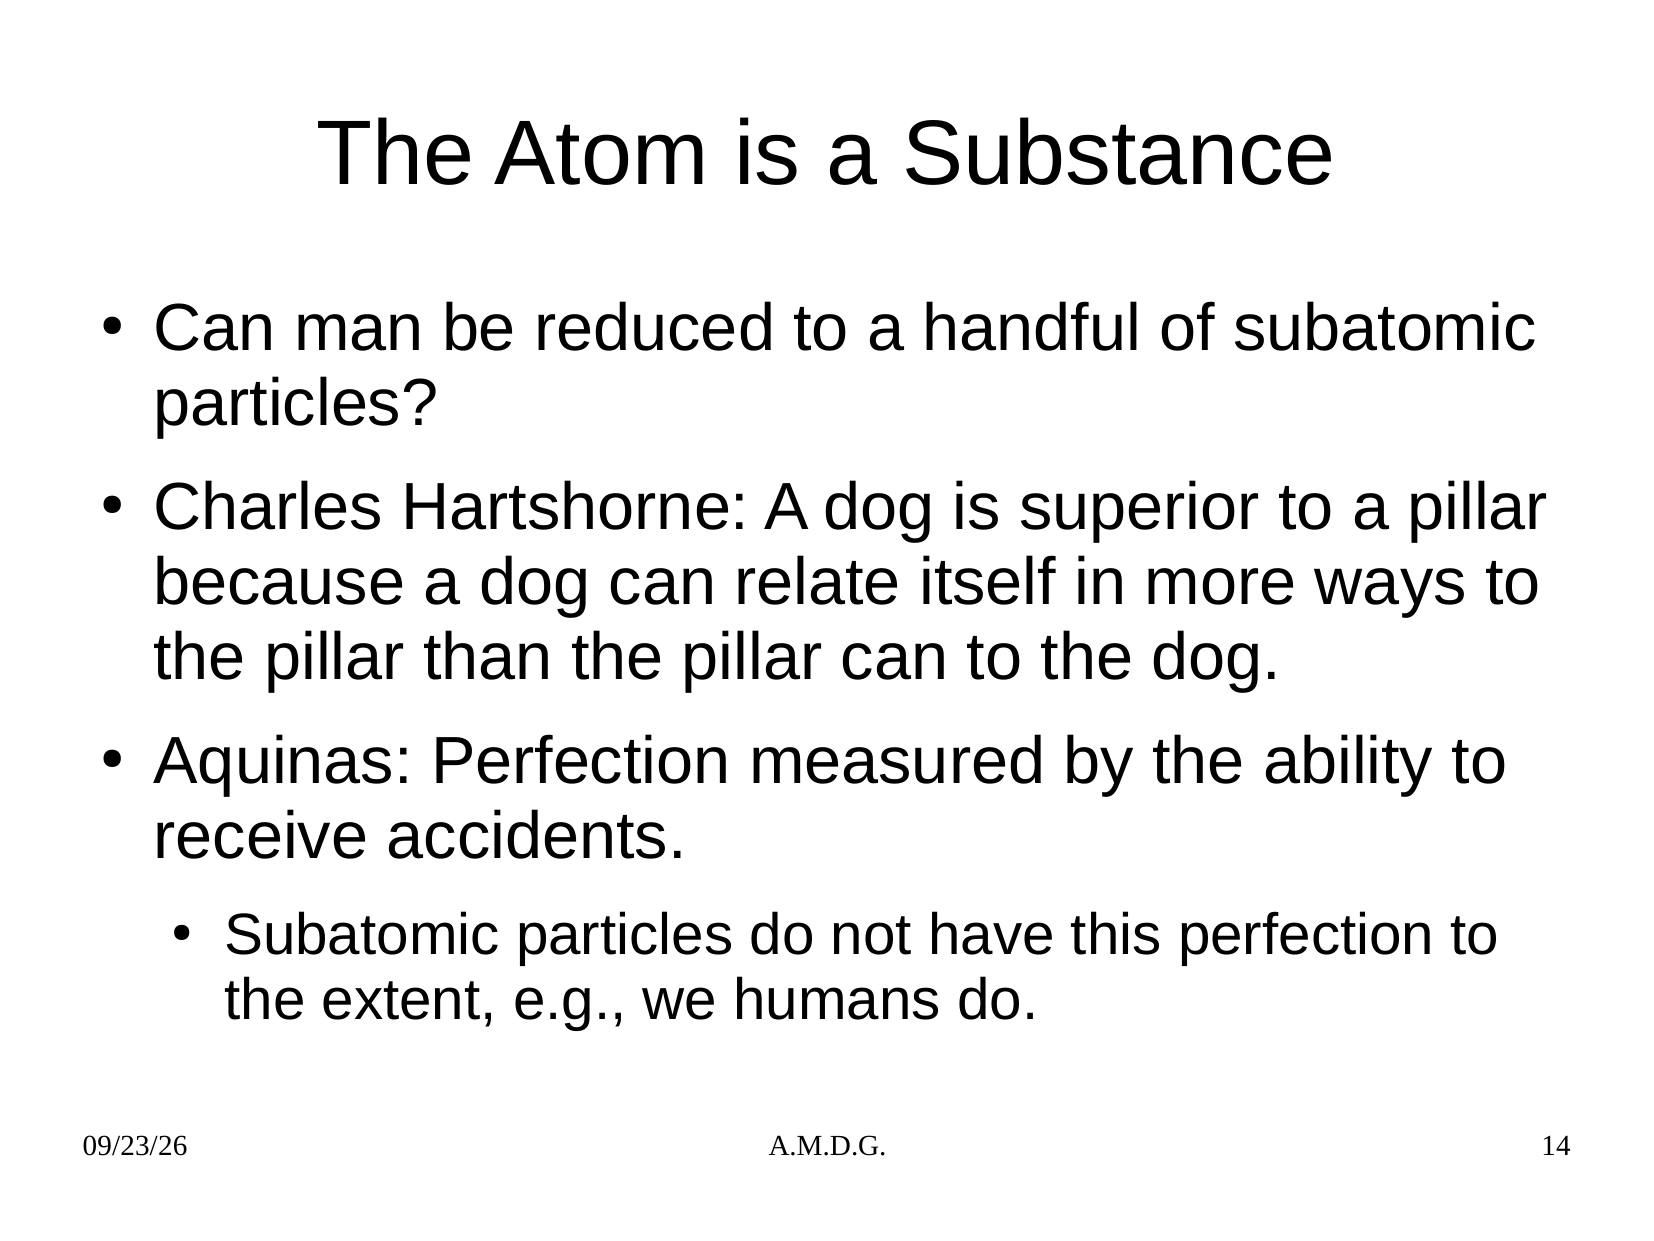

# The Atom is a Substance
Can man be reduced to a handful of subatomic particles?
Charles Hartshorne: A dog is superior to a pillar because a dog can relate itself in more ways to the pillar than the pillar can to the dog.
Aquinas: Perfection measured by the ability to receive accidents.
Subatomic particles do not have this perfection to the extent, e.g., we humans do.
`
A.M.D.G.
14